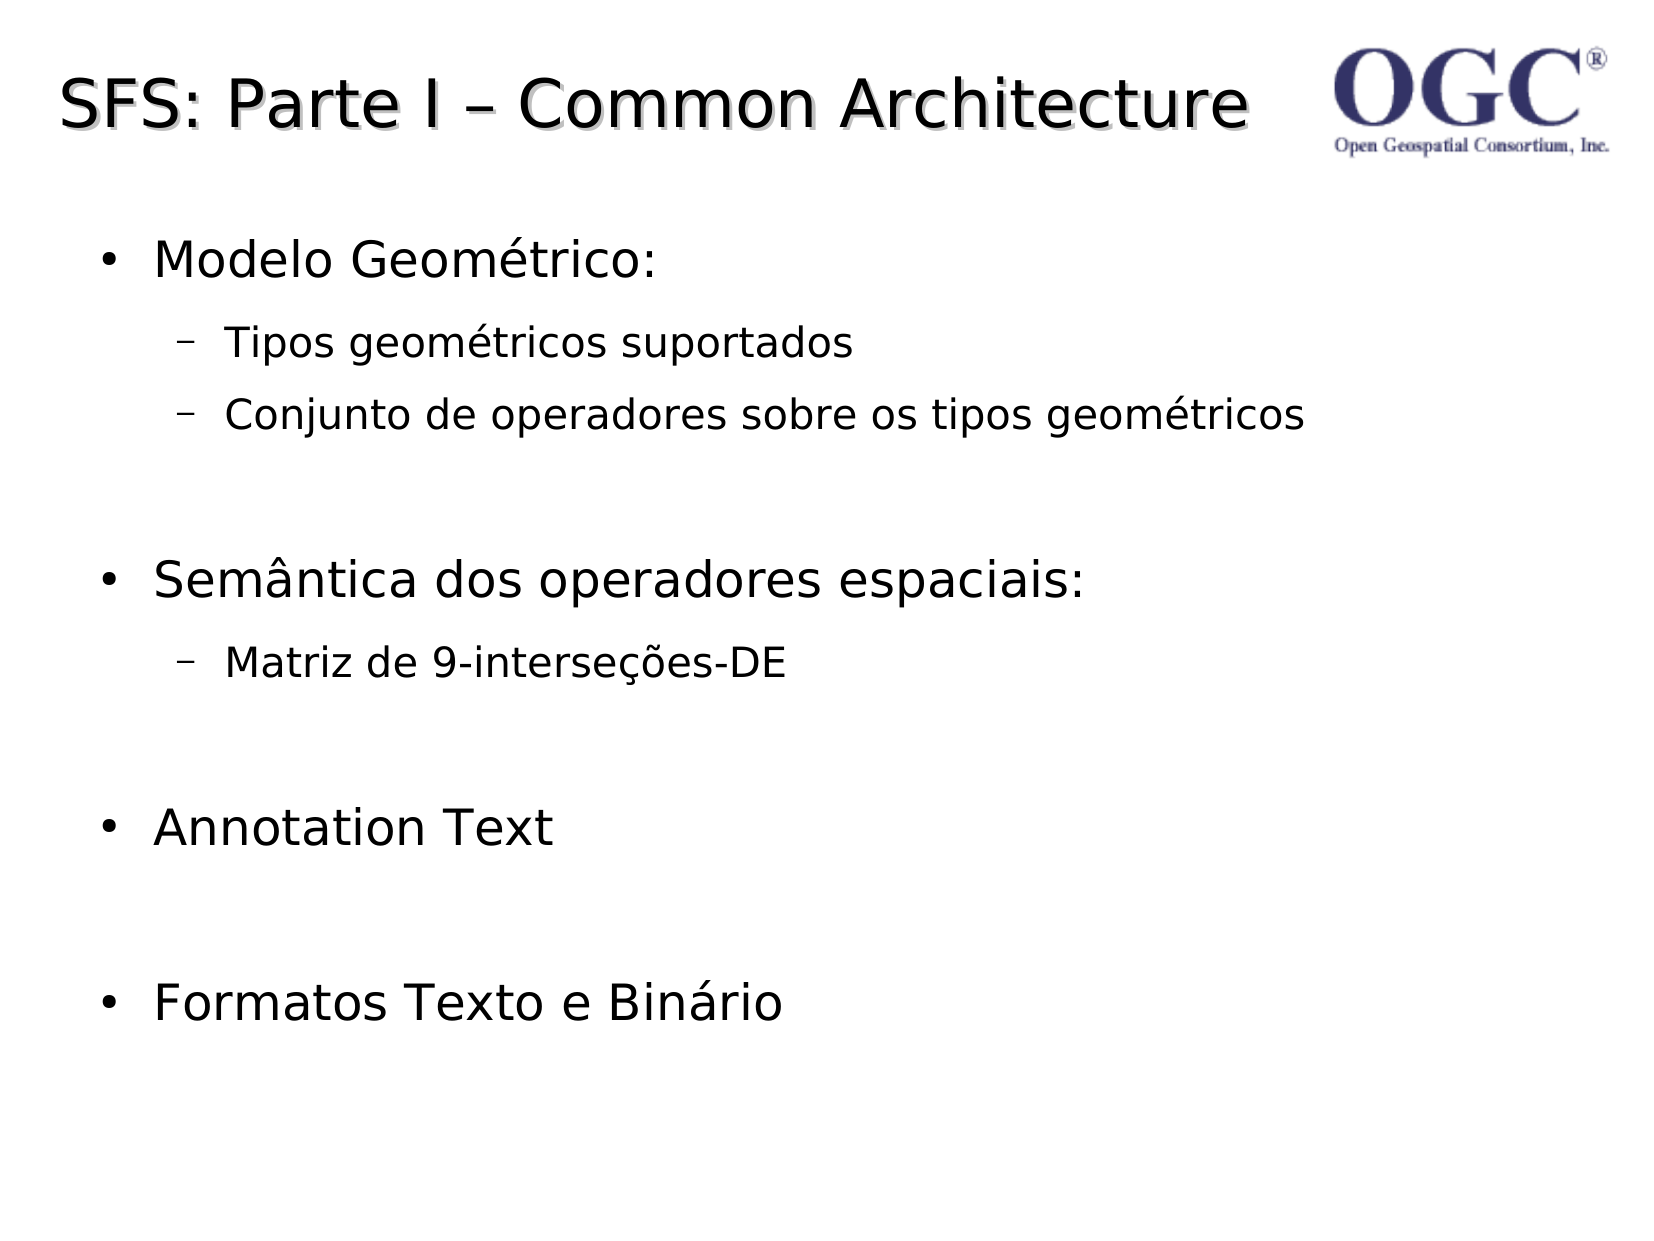

# SFS: Parte I – Common Architecture
Modelo Geométrico:
Tipos geométricos suportados
Conjunto de operadores sobre os tipos geométricos
Semântica dos operadores espaciais:
Matriz de 9-interseções-DE
Annotation Text
Formatos Texto e Binário